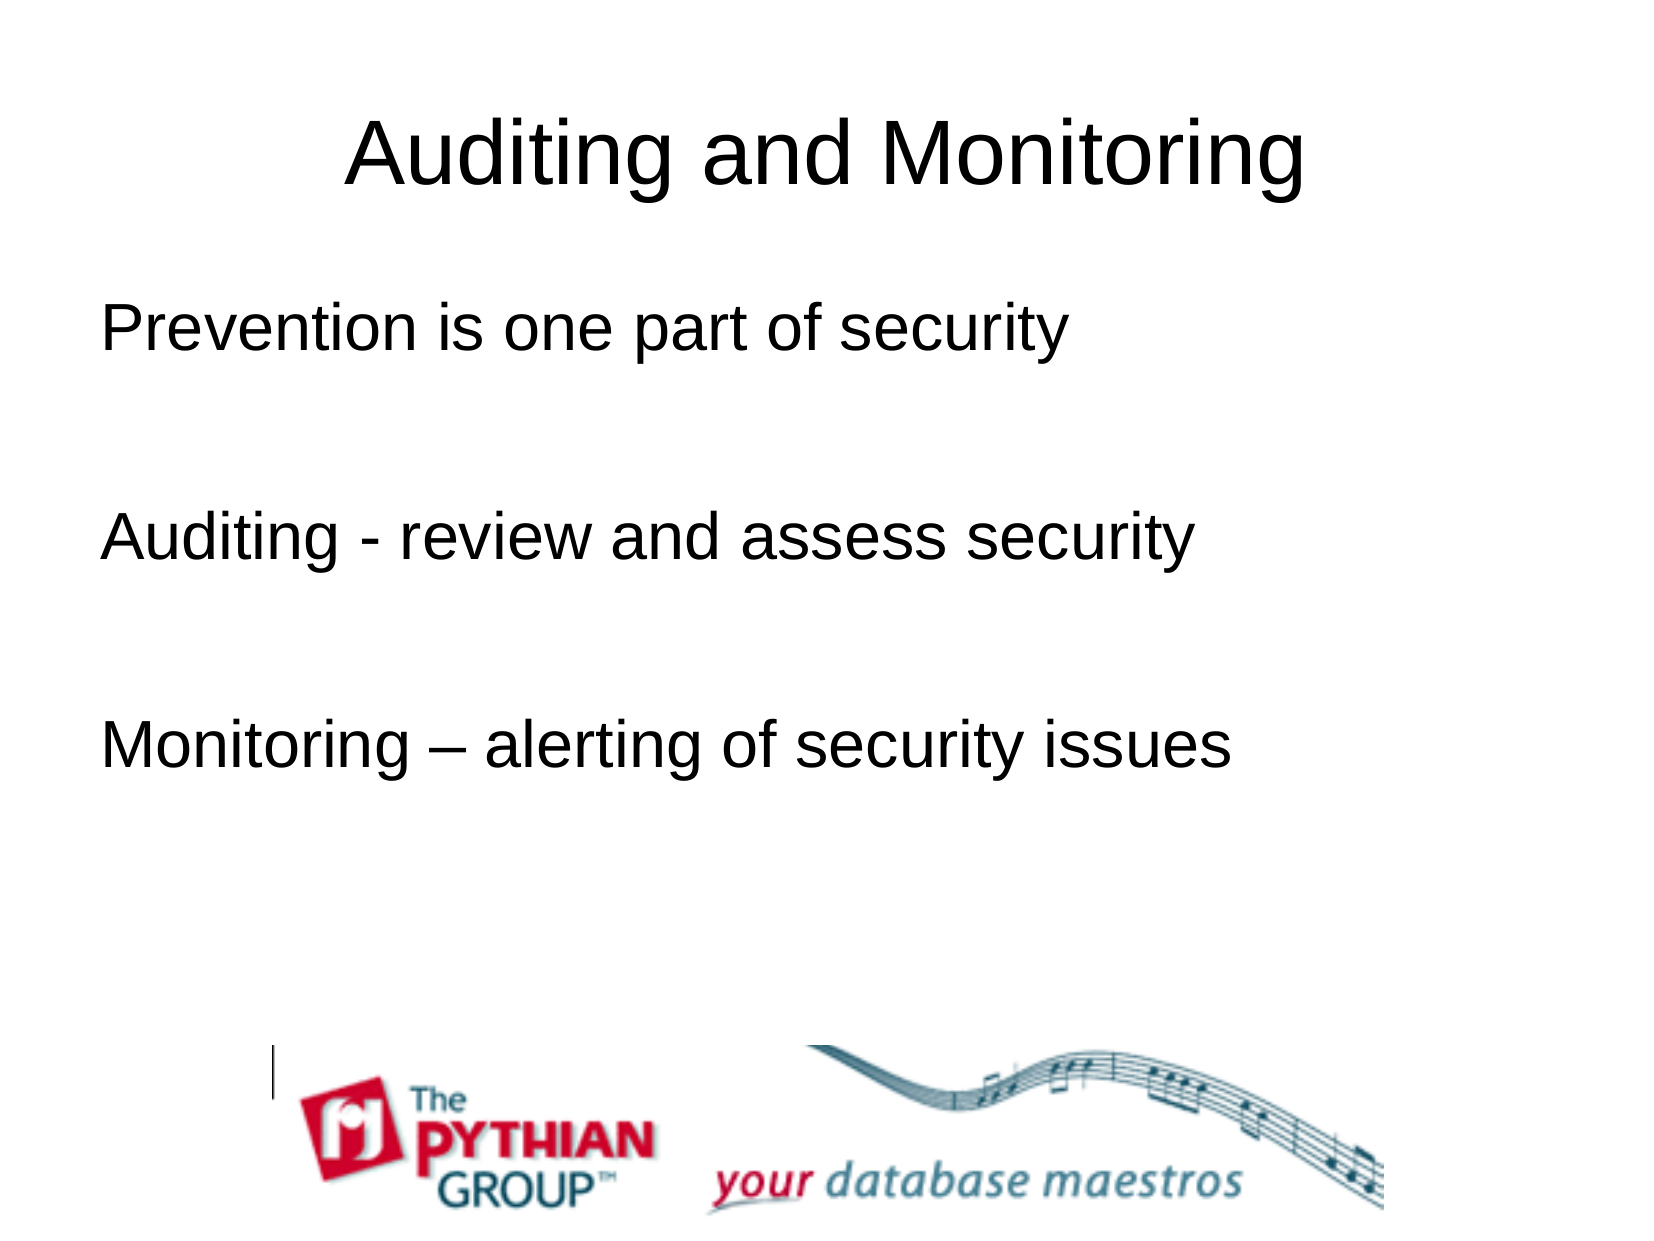

# Auditing and Monitoring
Prevention is one part of security
Auditing - review and assess security
Monitoring – alerting of security issues